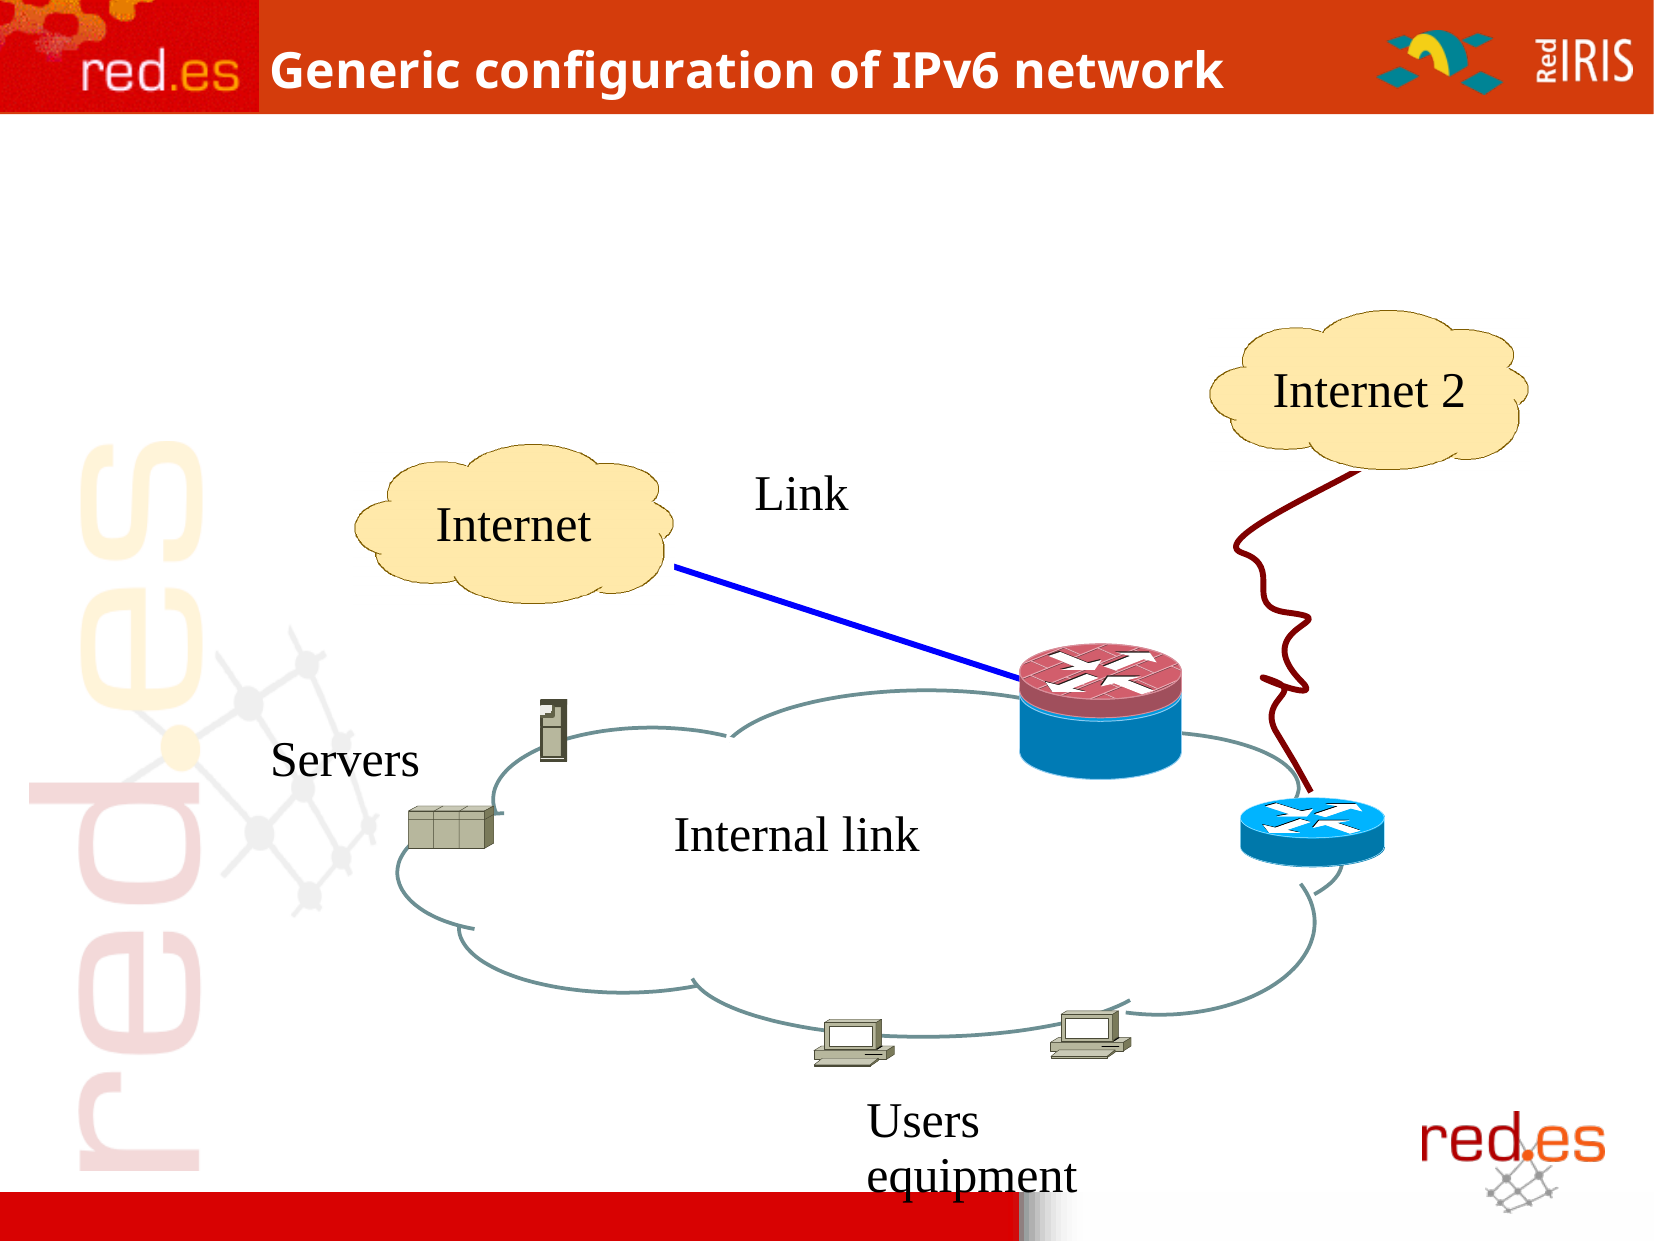

# Generic configuration of IPv6 network
Internet 2
Internet
Link
Servers
Internal link
Users equipment